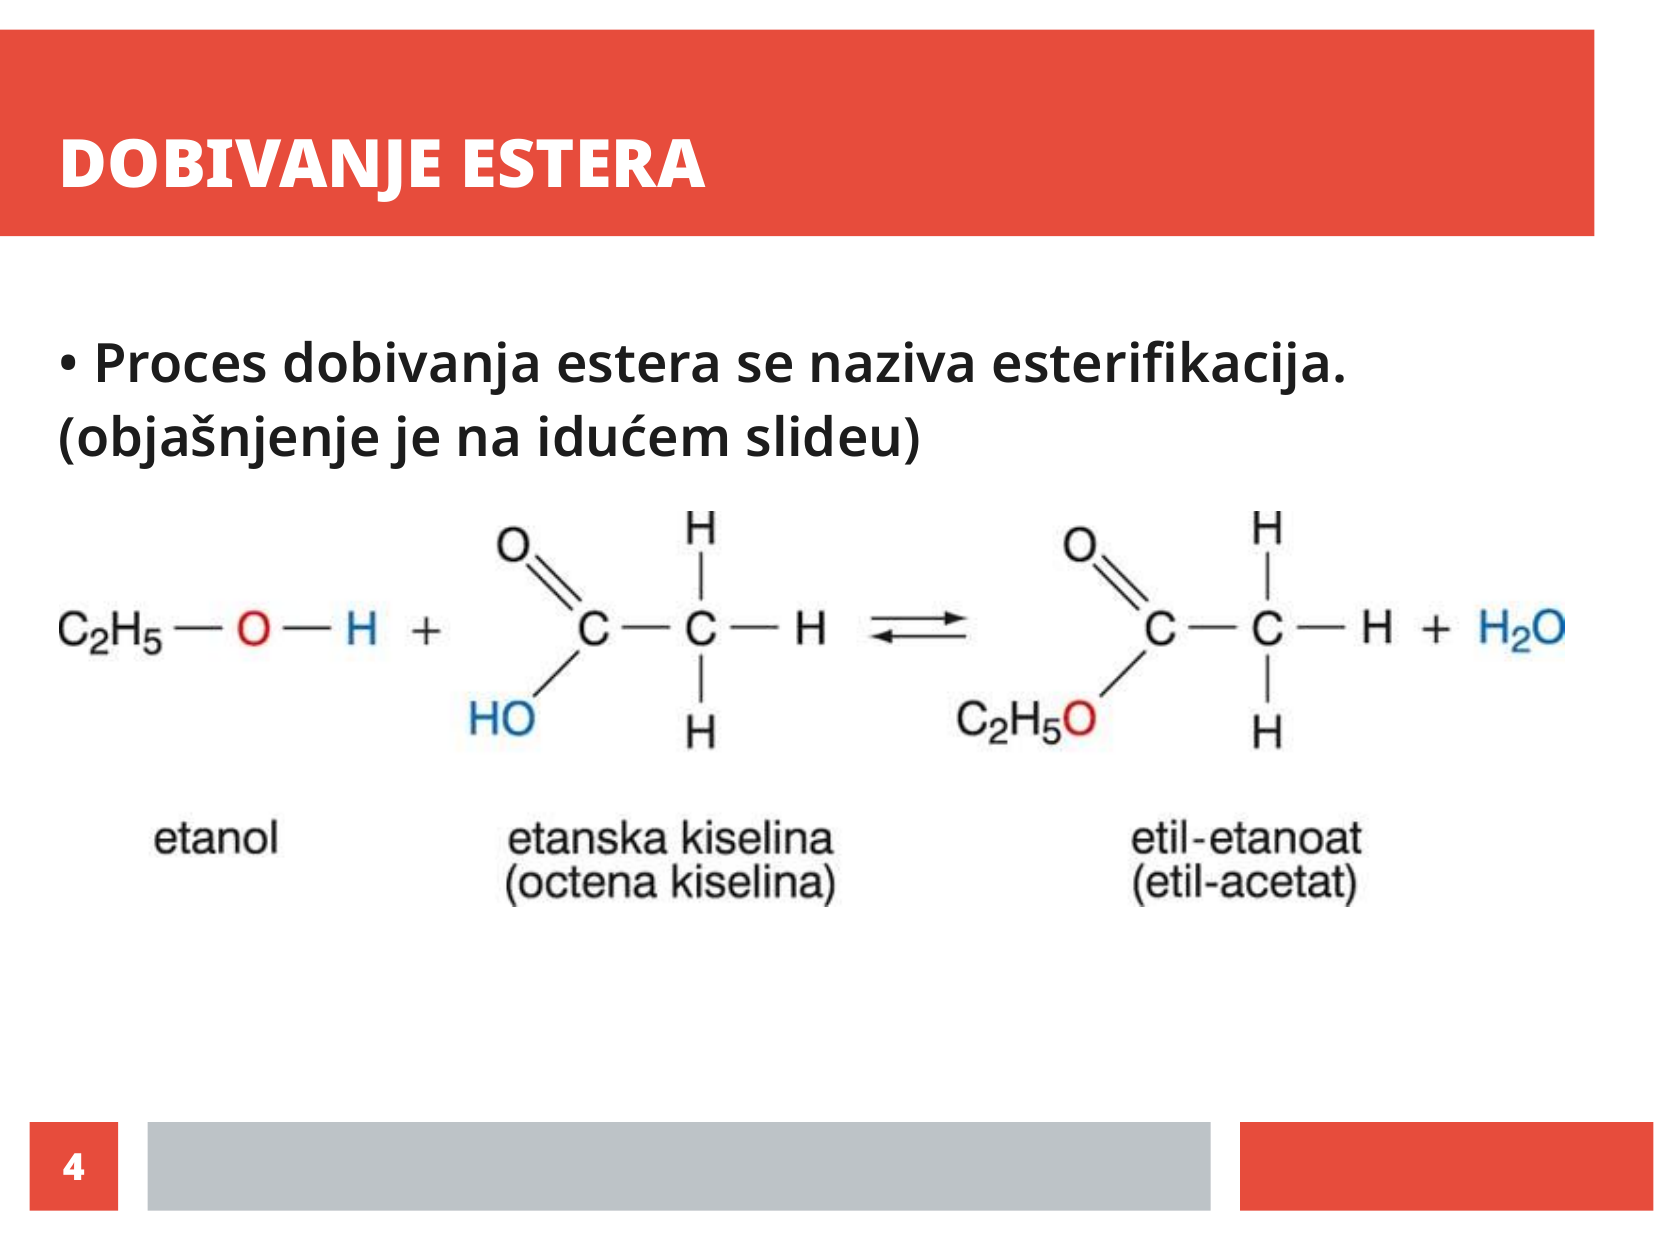

# DOBIVANJE ESTERA
• Proces dobivanja estera se naziva esterifikacija. (objašnjenje je na idućem slideu)
4